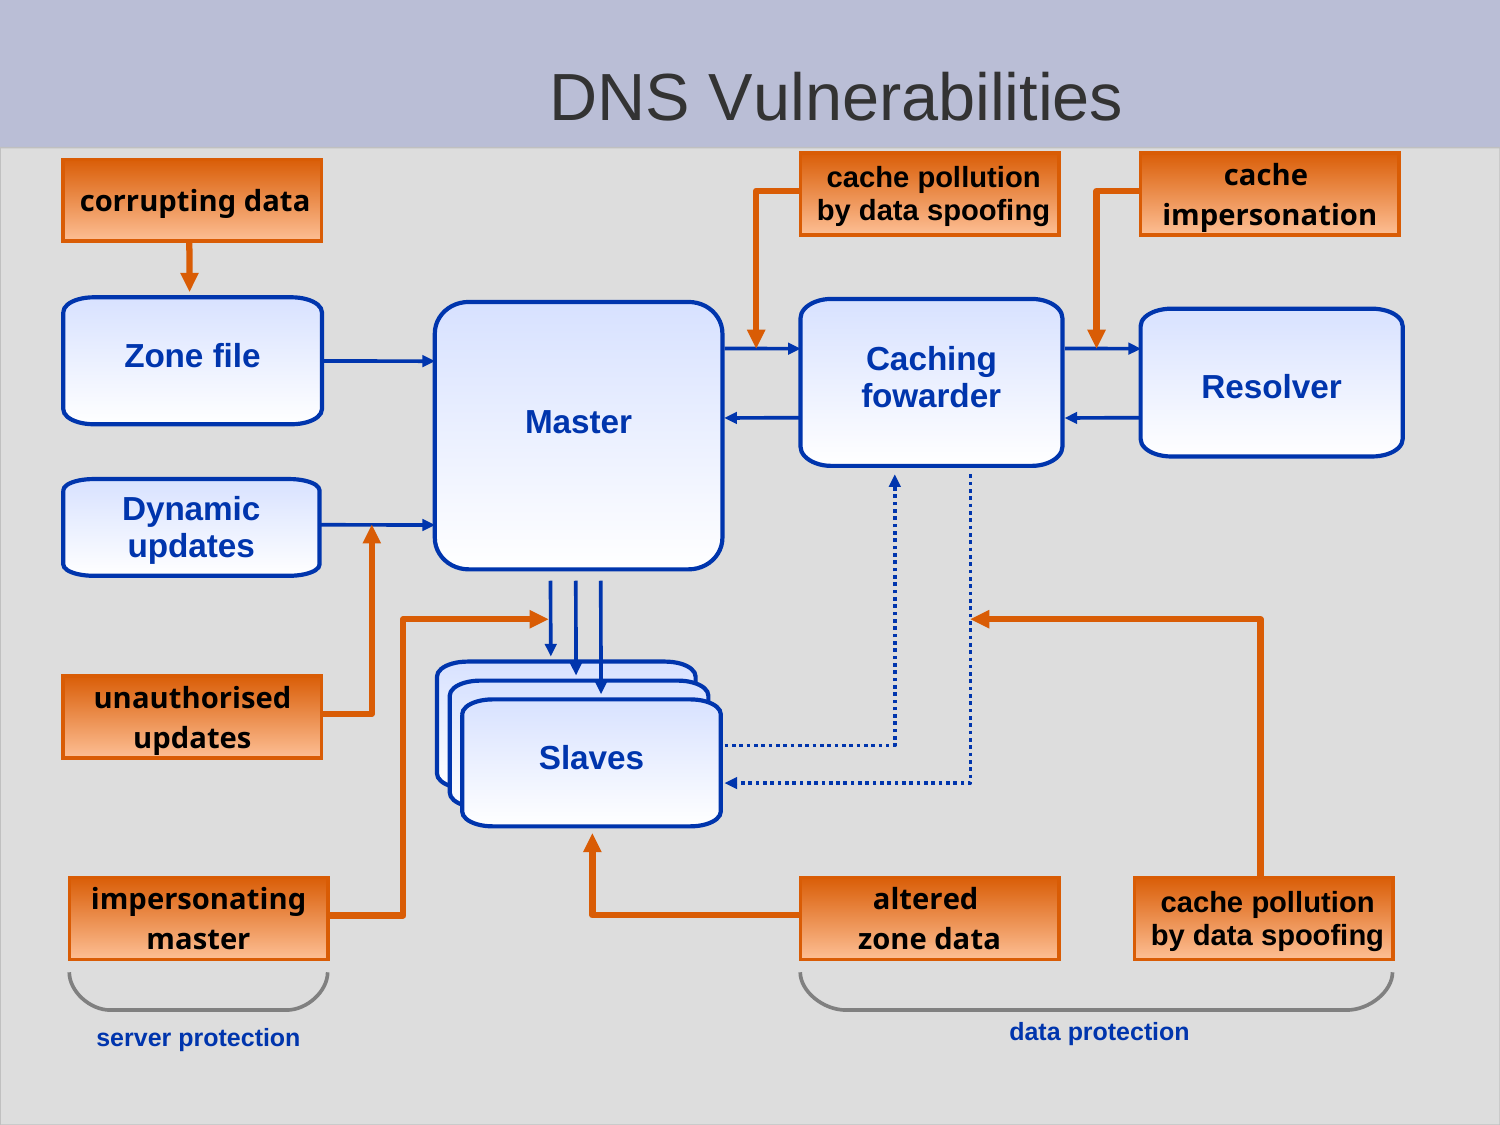

# DNS Vulnerabilities
cache pollution
by data spoofing
cache
impersonation
corrupting data
Zone file
Caching fowarder
Master
Resolver
Dynamic updates
Slaves
Slaves
Slaves
unauthorised
updates
impersonating
master
altered
zone data
cache pollution
by data spoofing
data protection
server protection